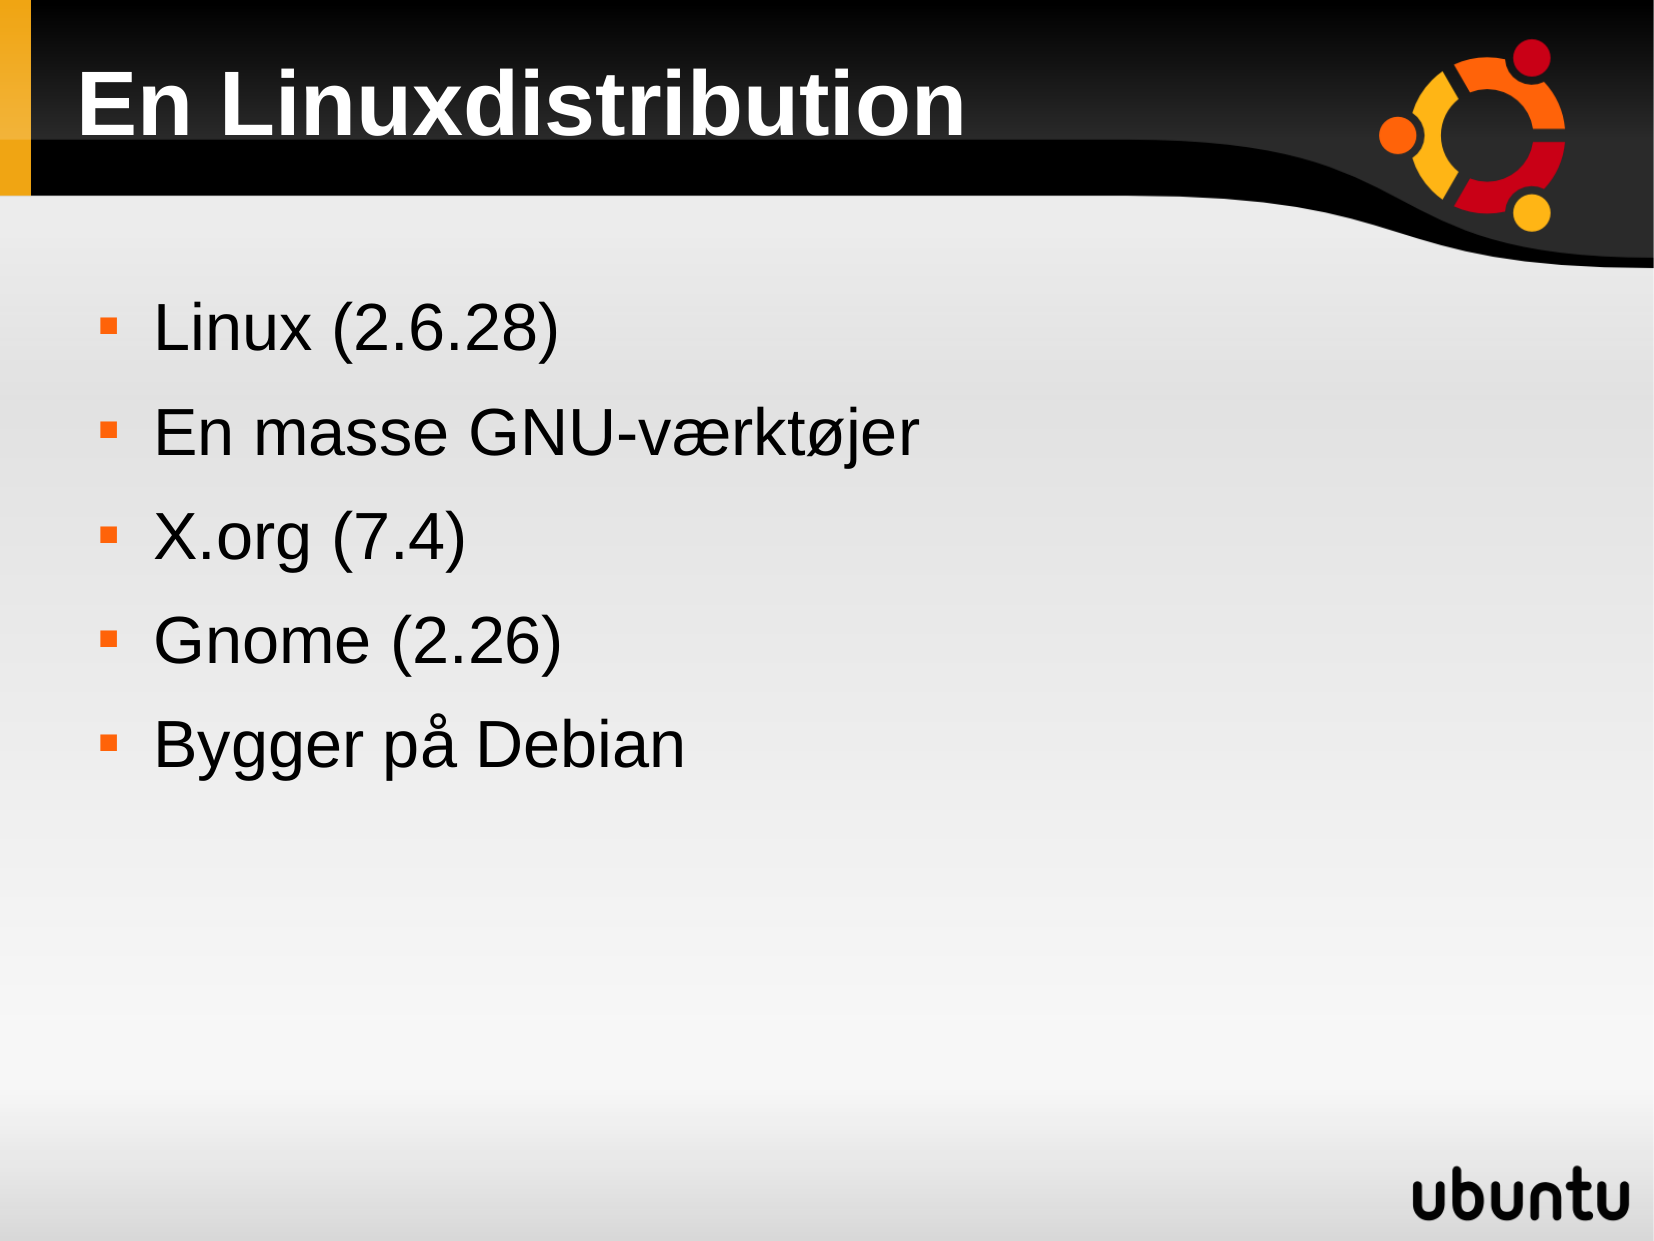

# En Linuxdistribution
Linux (2.6.28)
En masse GNU-værktøjer
X.org (7.4)
Gnome (2.26)
Bygger på Debian